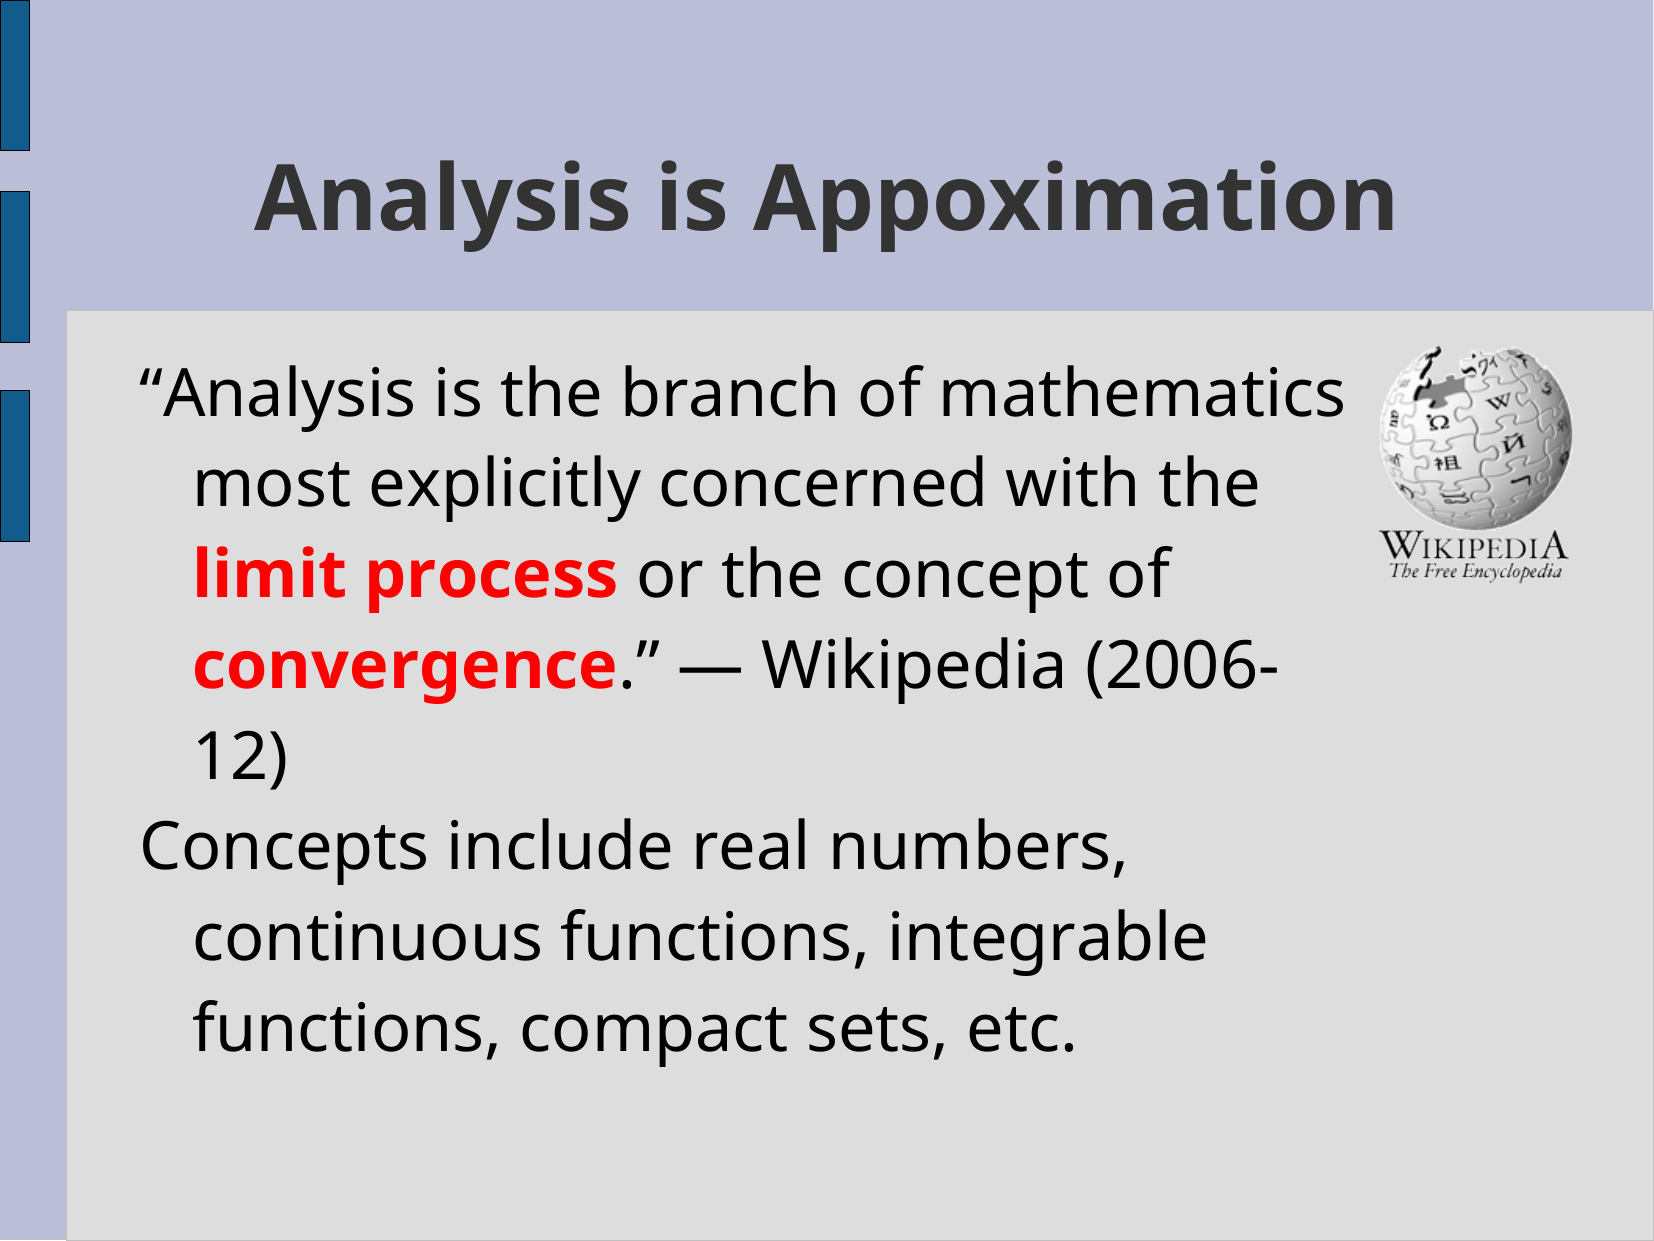

# Analysis is Appoximation
“Analysis is the branch of mathematics most explicitly concerned with the limit process or the concept of convergence.” — Wikipedia (2006-12)
Concepts include real numbers, continuous functions, integrable functions, compact sets, etc.